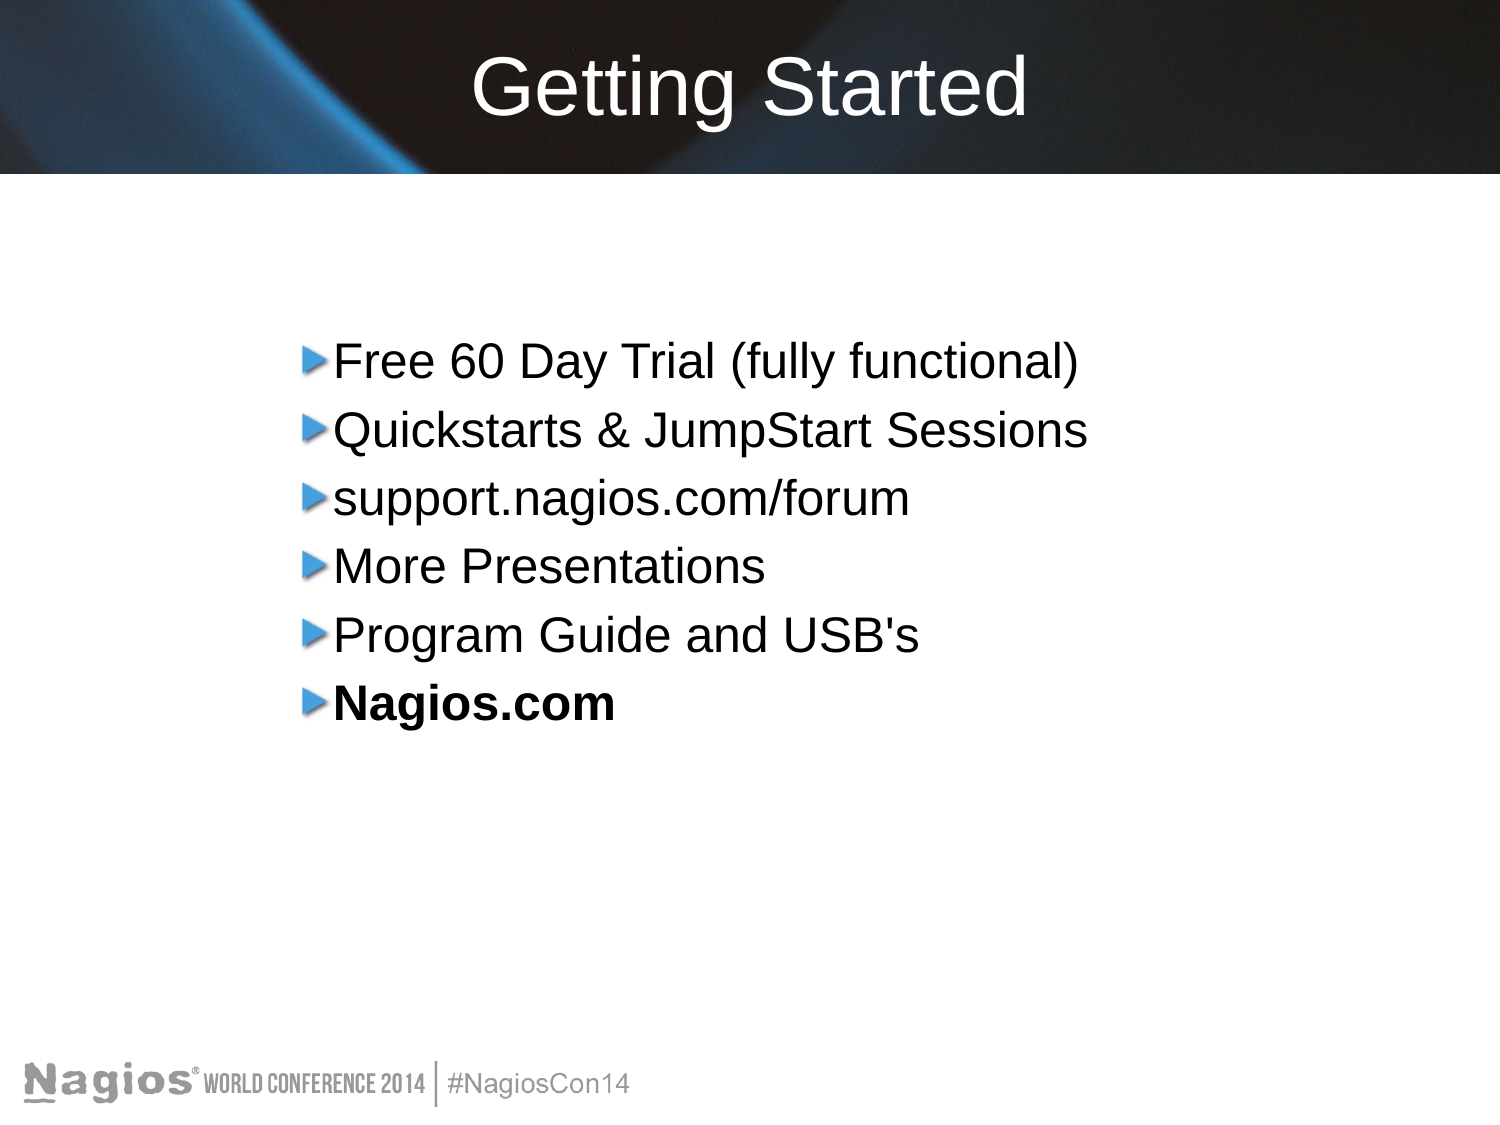

# Getting Started
Free 60 Day Trial (fully functional)
Quickstarts & JumpStart Sessions
support.nagios.com/forum
More Presentations
Program Guide and USB's
Nagios.com